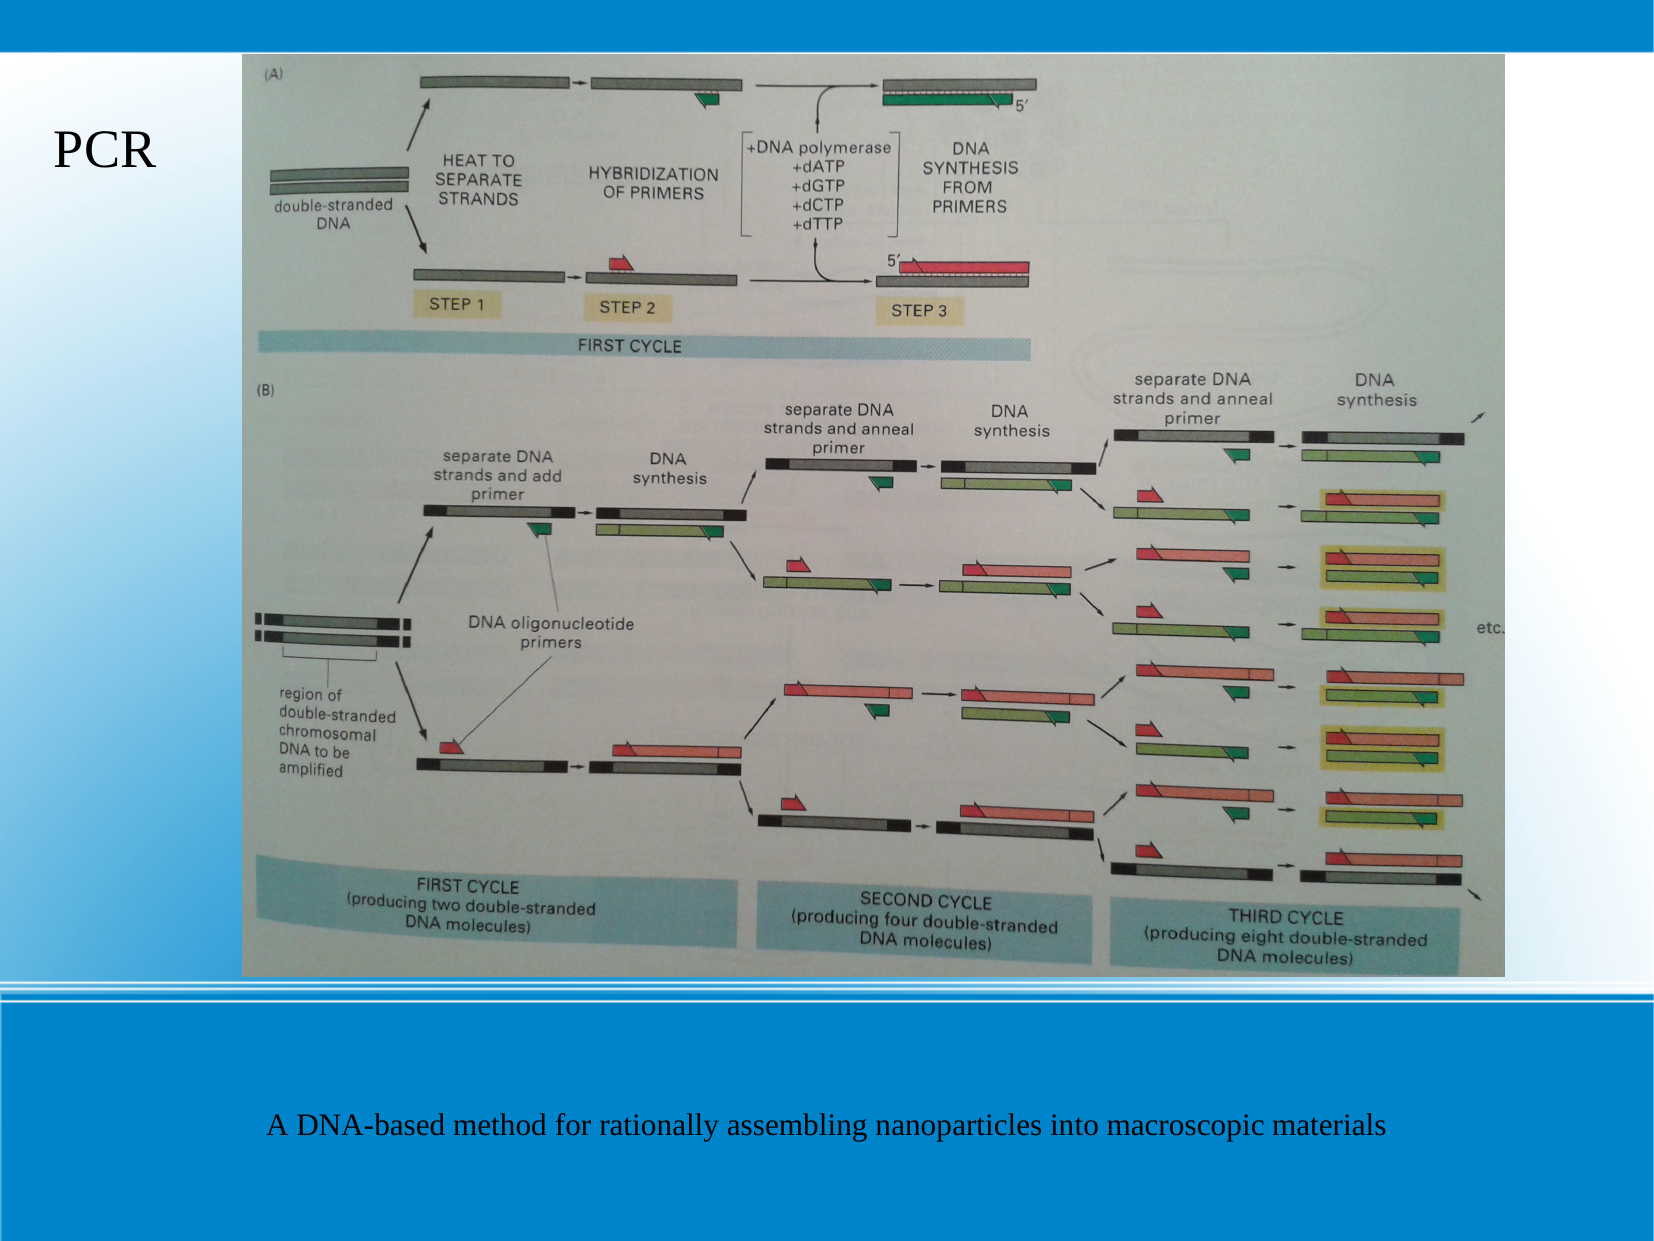

PCR
# A DNA-based method for rationally assembling nanoparticles into macroscopic materials